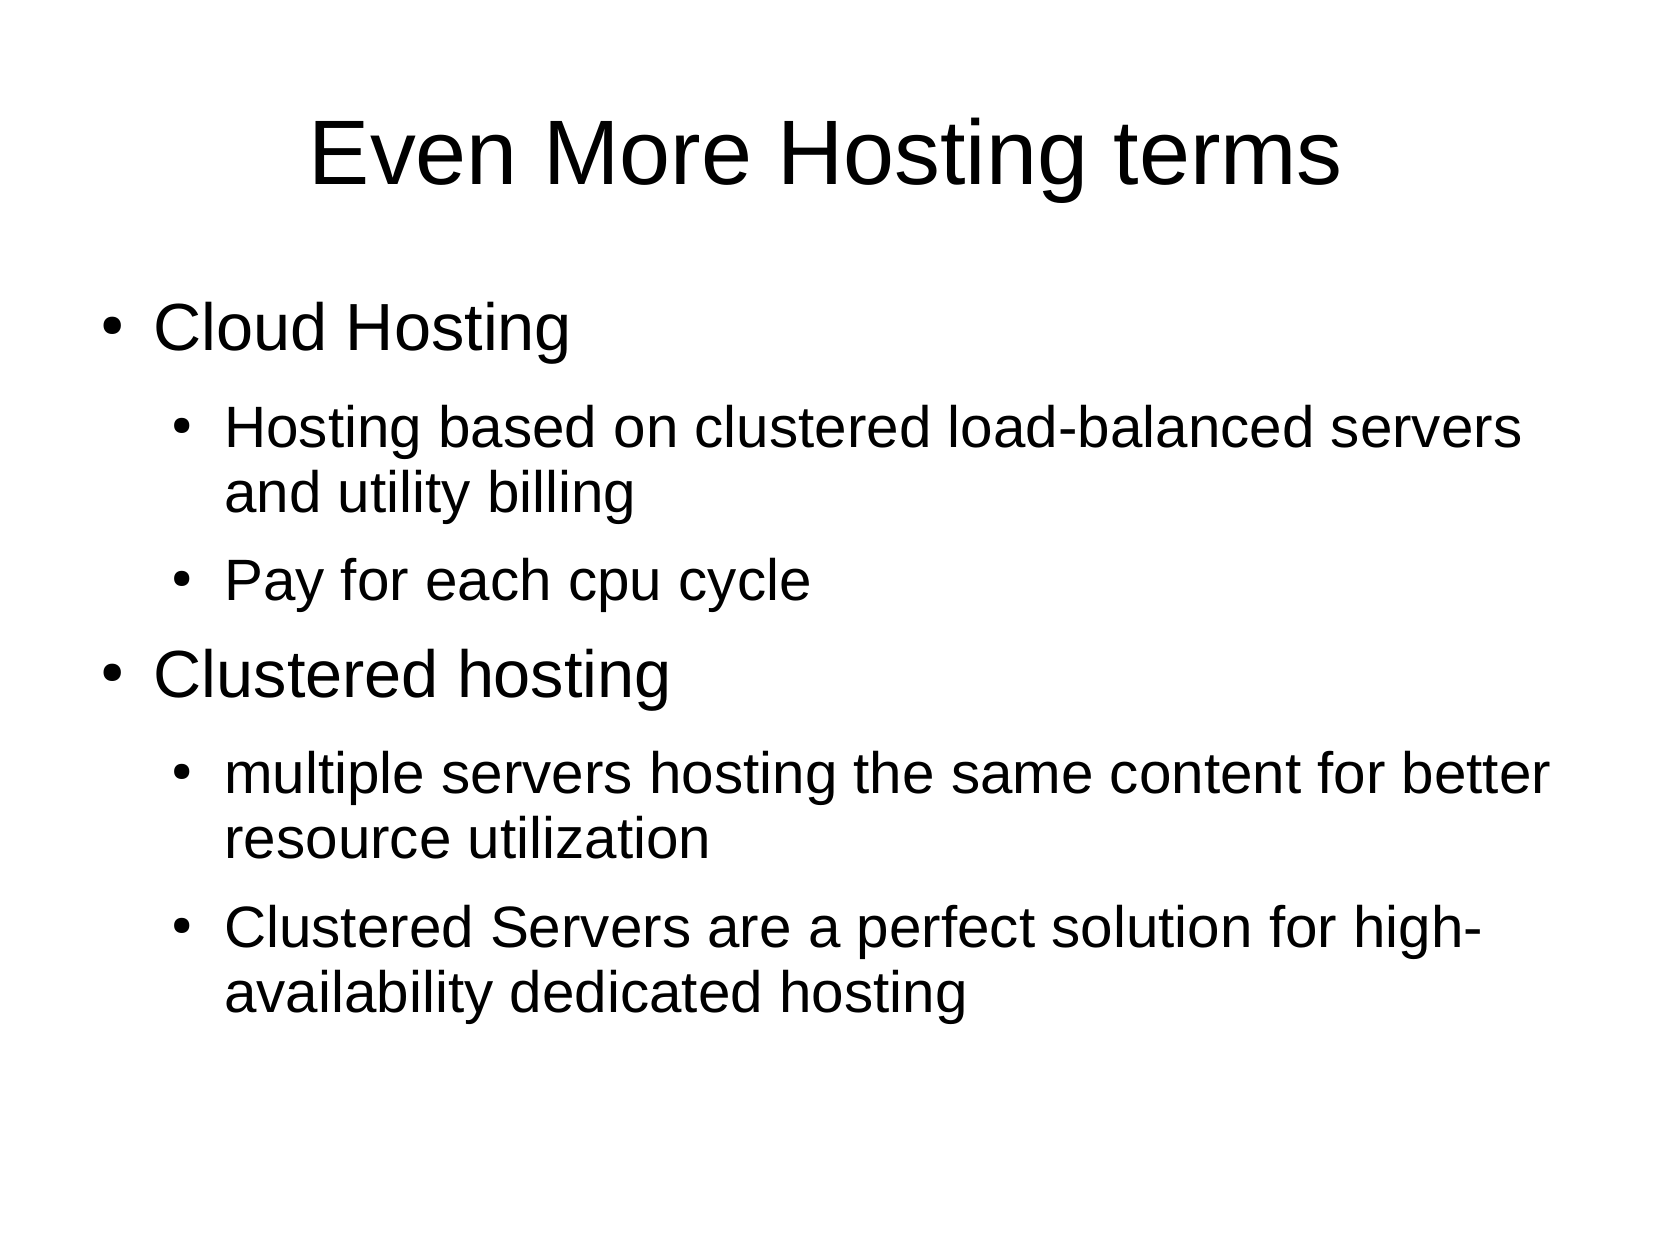

# Even More Hosting terms
Cloud Hosting
Hosting based on clustered load-balanced servers and utility billing
Pay for each cpu cycle
Clustered hosting
multiple servers hosting the same content for better resource utilization
Clustered Servers are a perfect solution for high-availability dedicated hosting